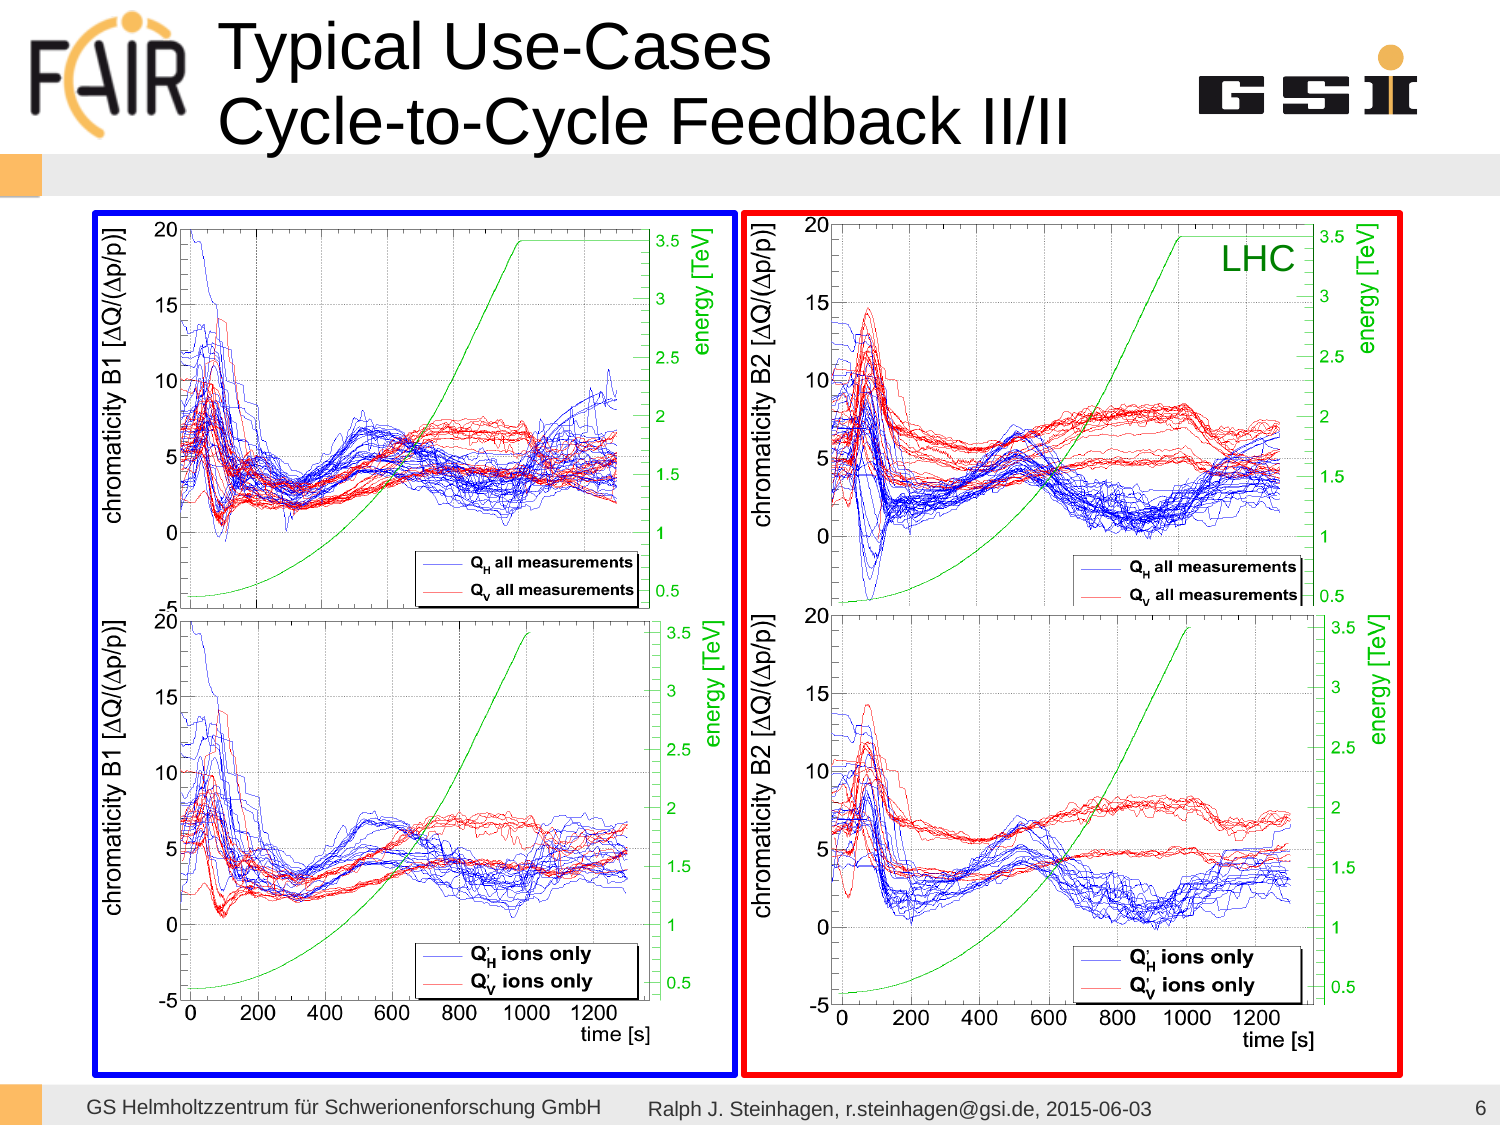

# Typical Use-Cases Cycle-to-Cycle Feedback II/II
LHC